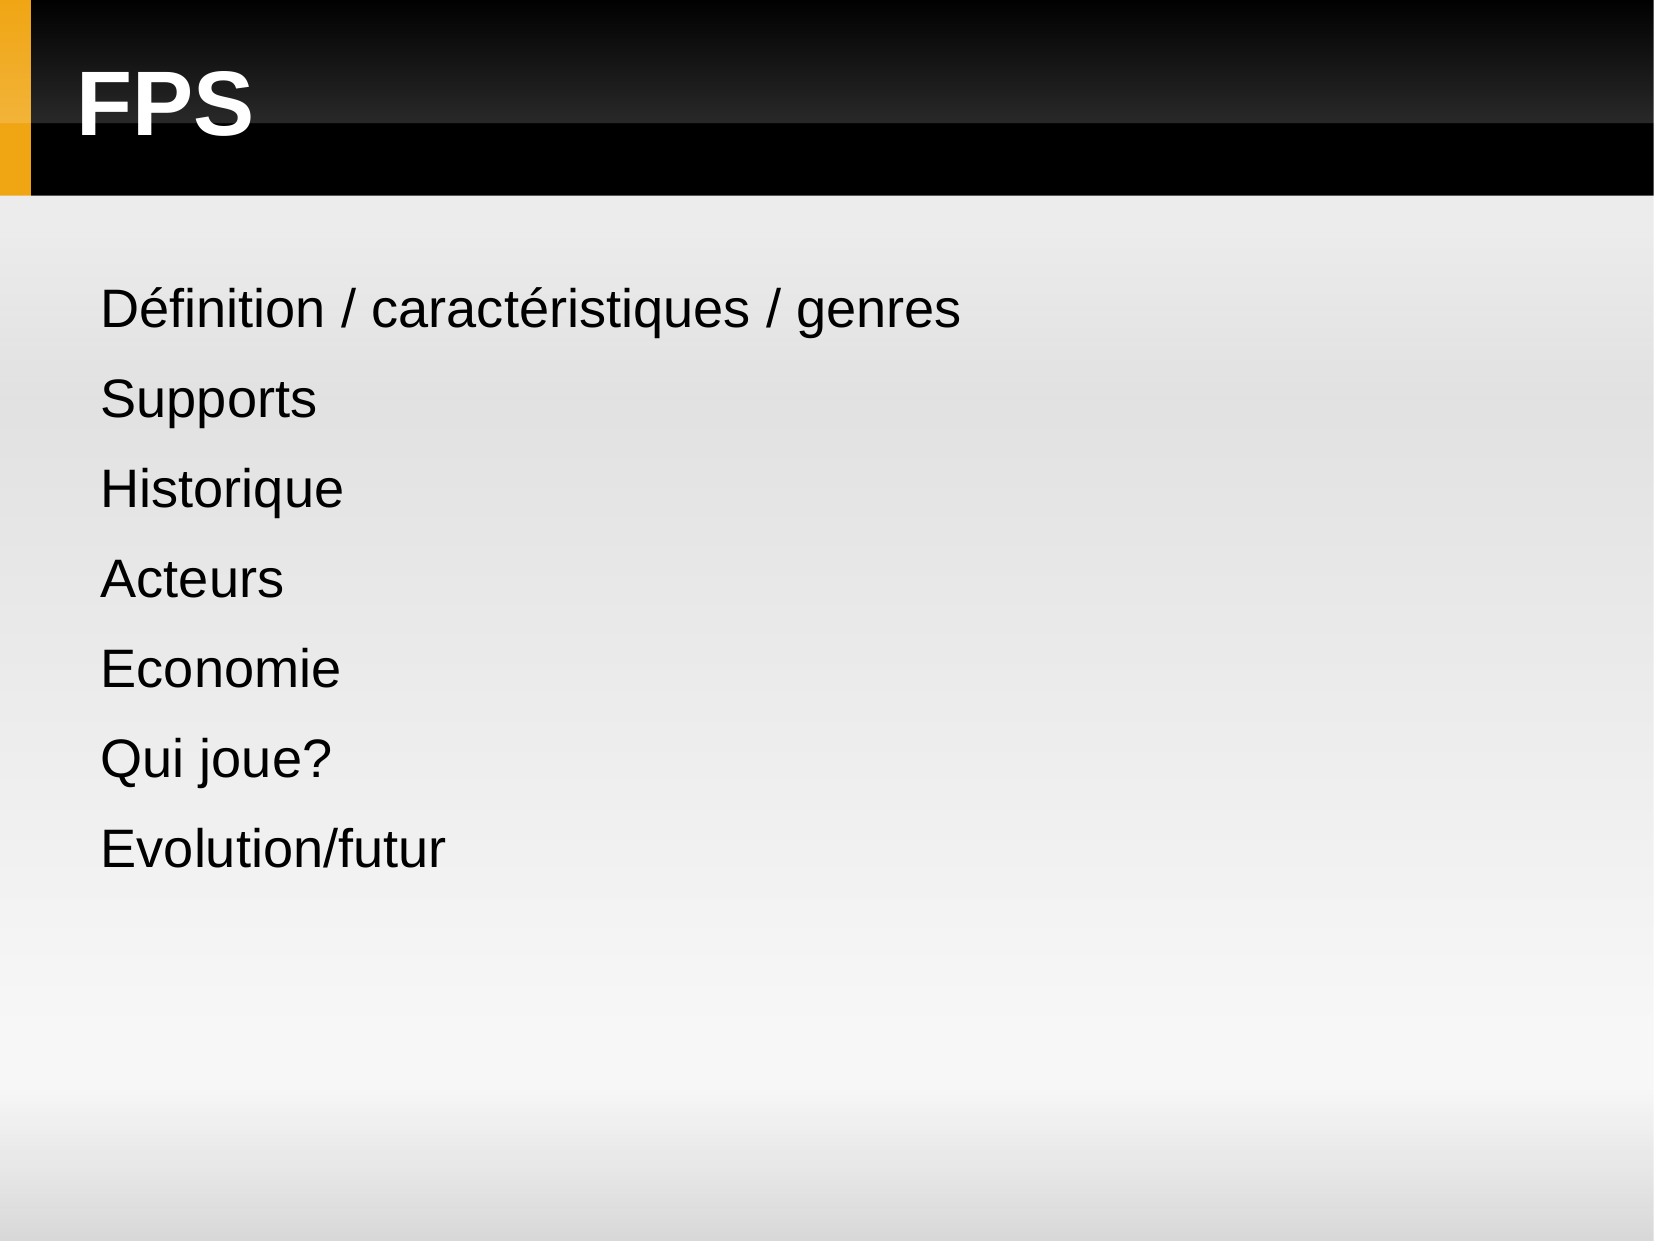

# FPS
Définition / caractéristiques / genres
Supports
Historique
Acteurs
Economie
Qui joue?
Evolution/futur